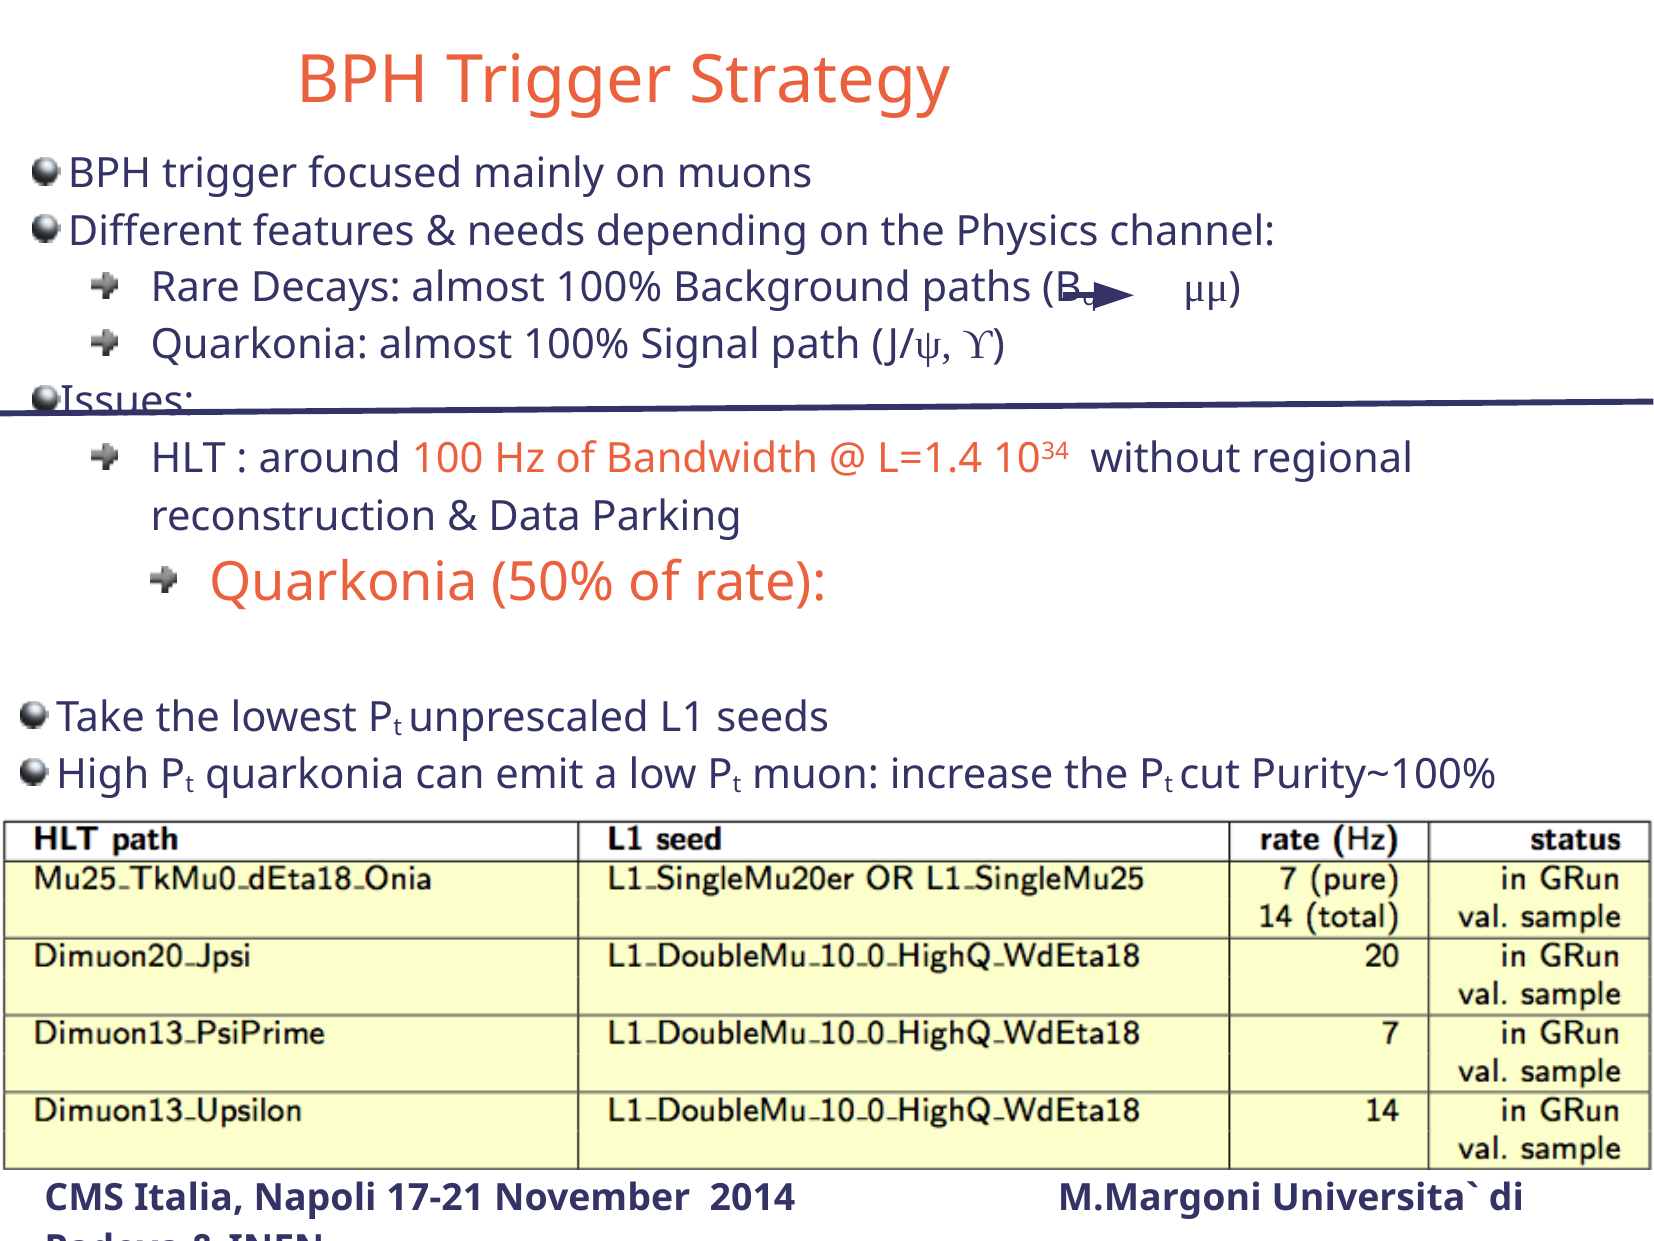

BPH Trigger Strategy
BPH trigger focused mainly on muons
Different features & needs depending on the Physics channel:
Rare Decays: almost 100% Background paths (Bq μμ)
Quarkonia: almost 100% Signal path (J/ψ, ϒ)
Issues:
HLT : around 100 Hz of Bandwidth @ L=1.4 1034 without regional reconstruction & Data Parking
Quarkonia (50% of rate):
Take the lowest Pt unprescaled L1 seeds
High Pt quarkonia can emit a low Pt muon: increase the Pt cut Purity~100%
34
CMS Italia, Napoli 17-21 November 2014 M.Margoni Universita` di Padova & INFN